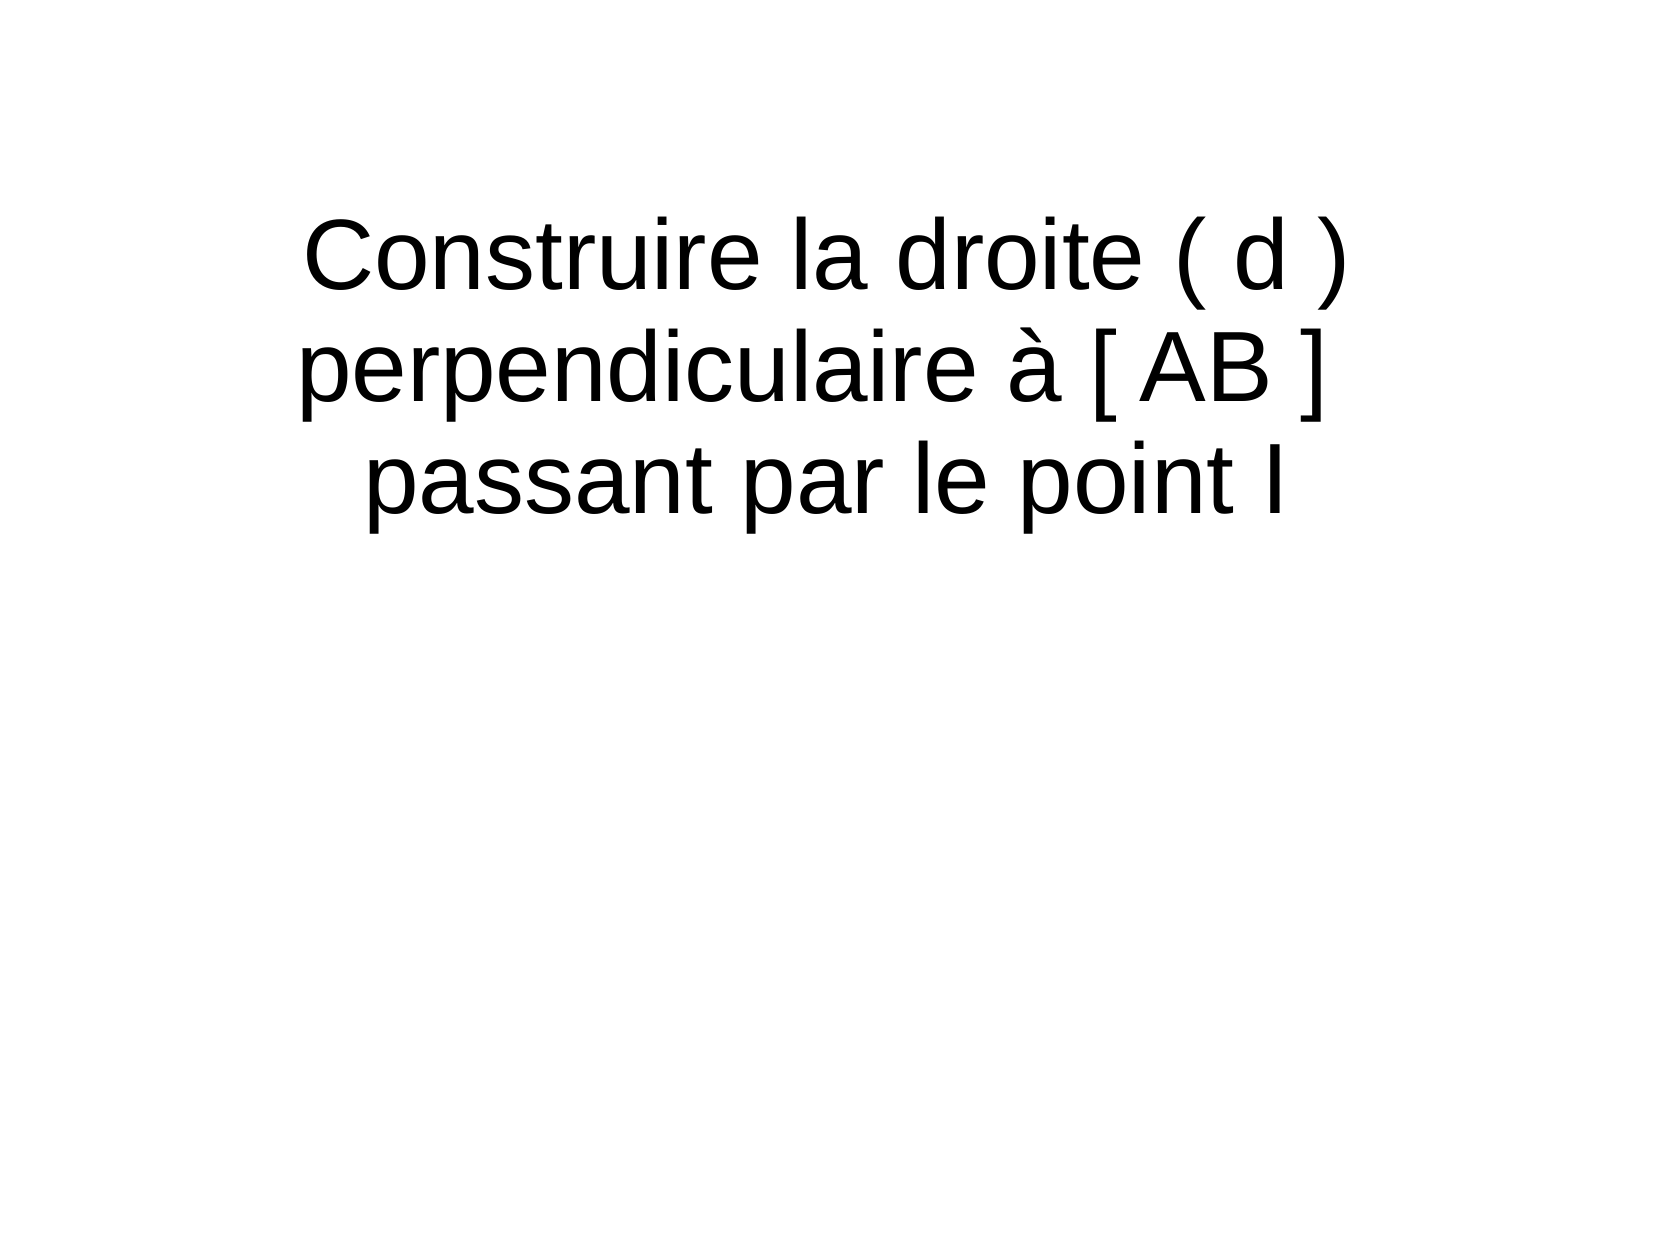

# Construire la droite ( d ) perpendiculaire à [ AB ]
passant par le point I